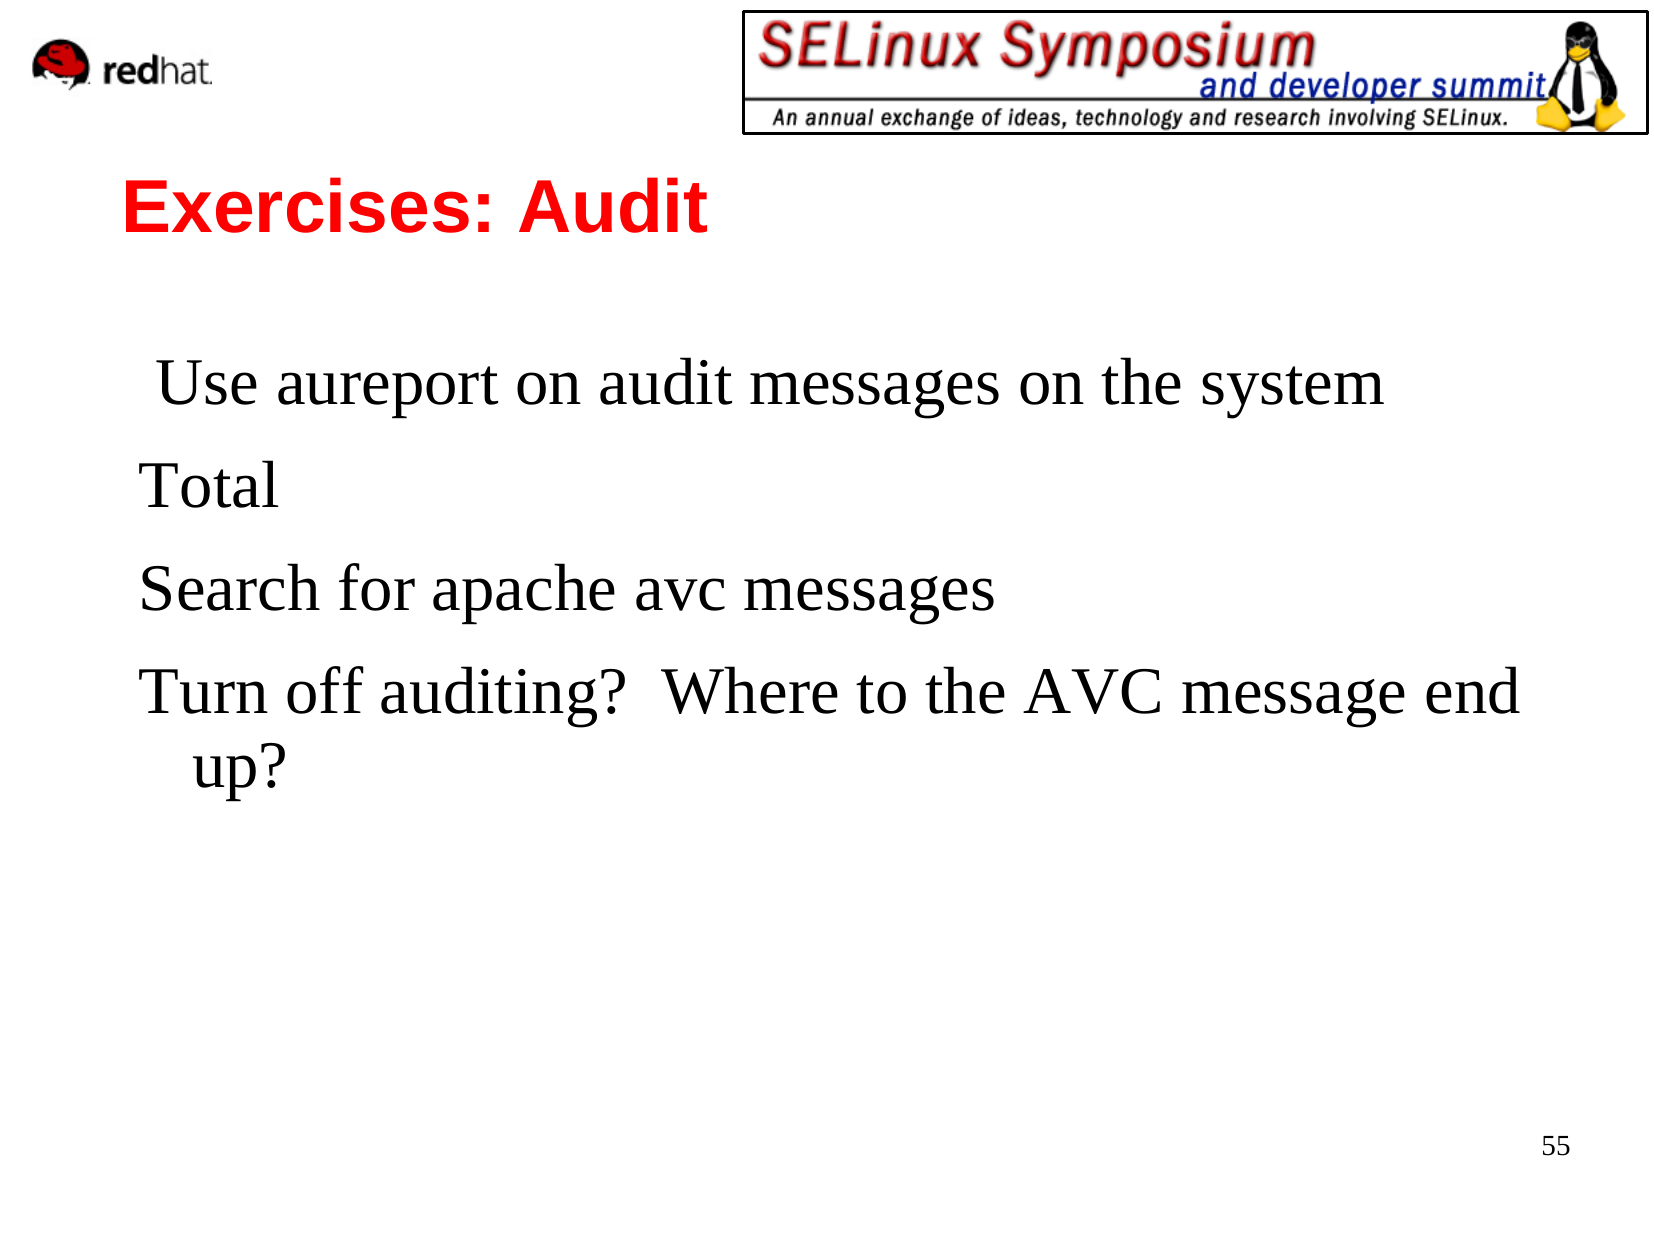

# Exercises: Audit
 Use aureport on audit messages on the system
Total
Search for apache avc messages
Turn off auditing? Where to the AVC message end up?